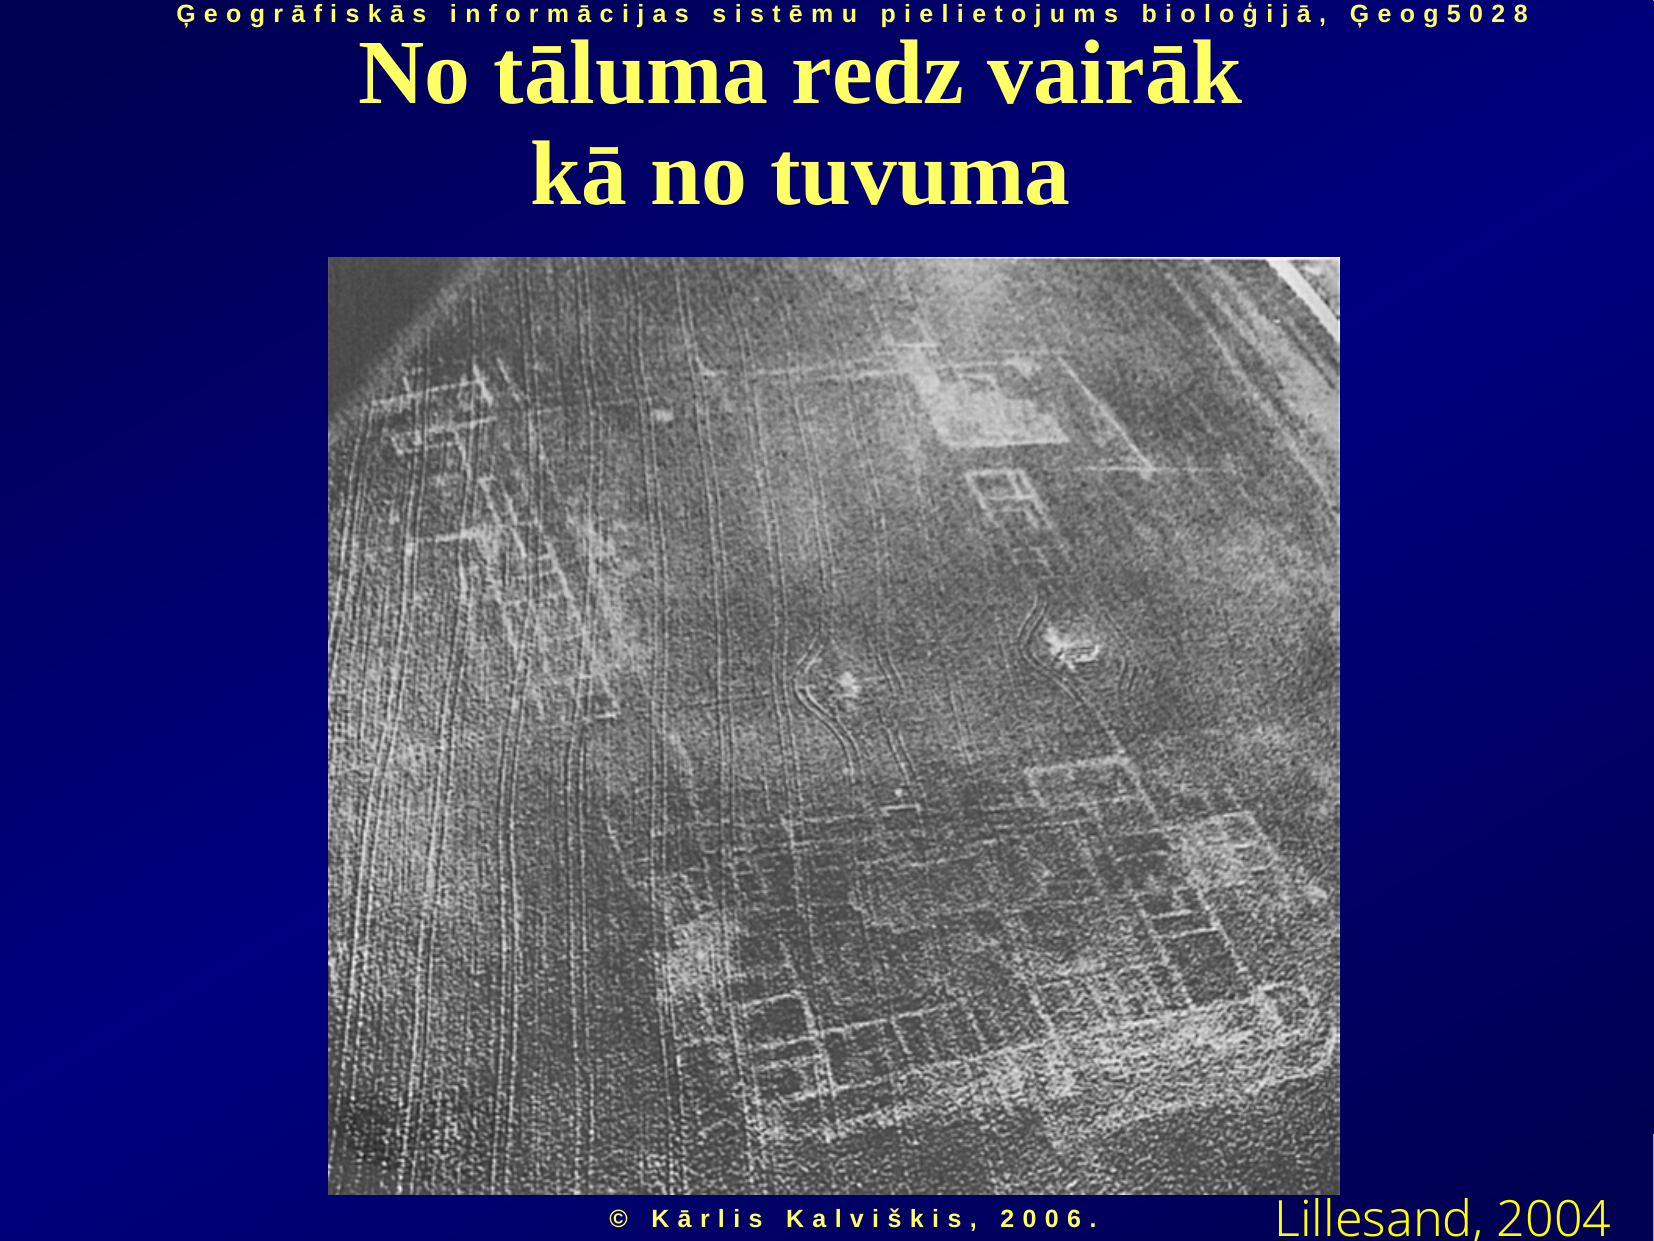

# No tāluma redz vairāk kā no tuvuma
 Lillesand, 2004